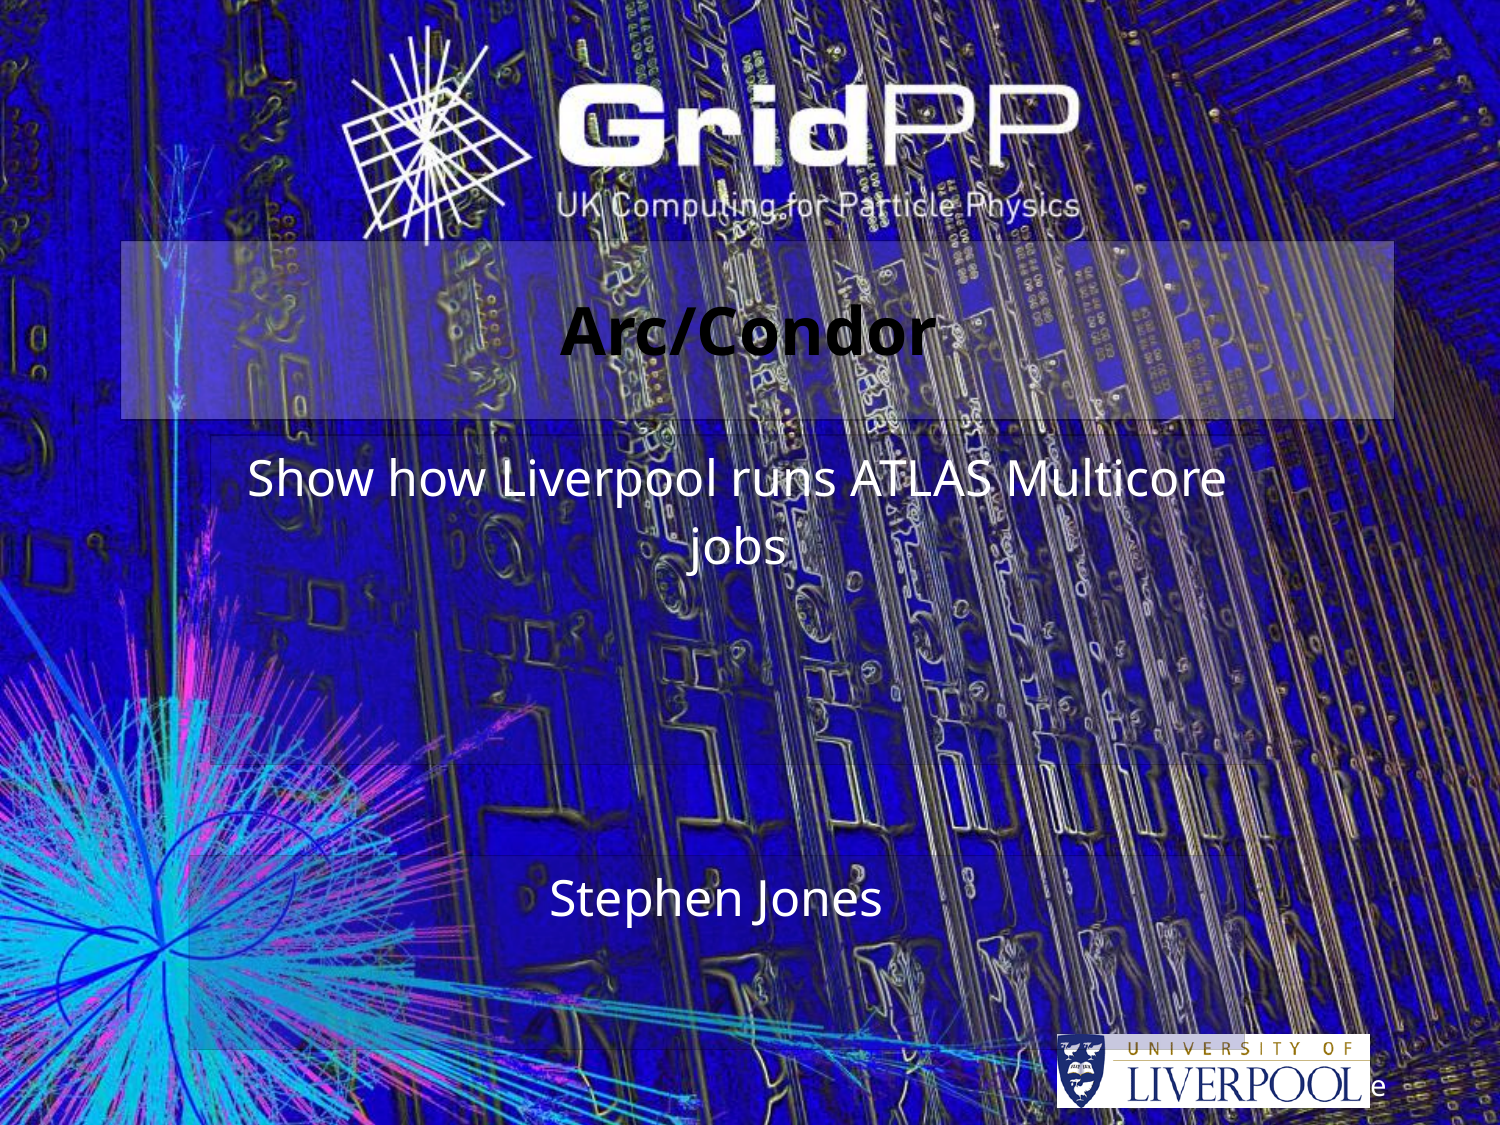

# Arc/Condor
Show how Liverpool runs ATLAS Multicore jobs
Stephen Jones